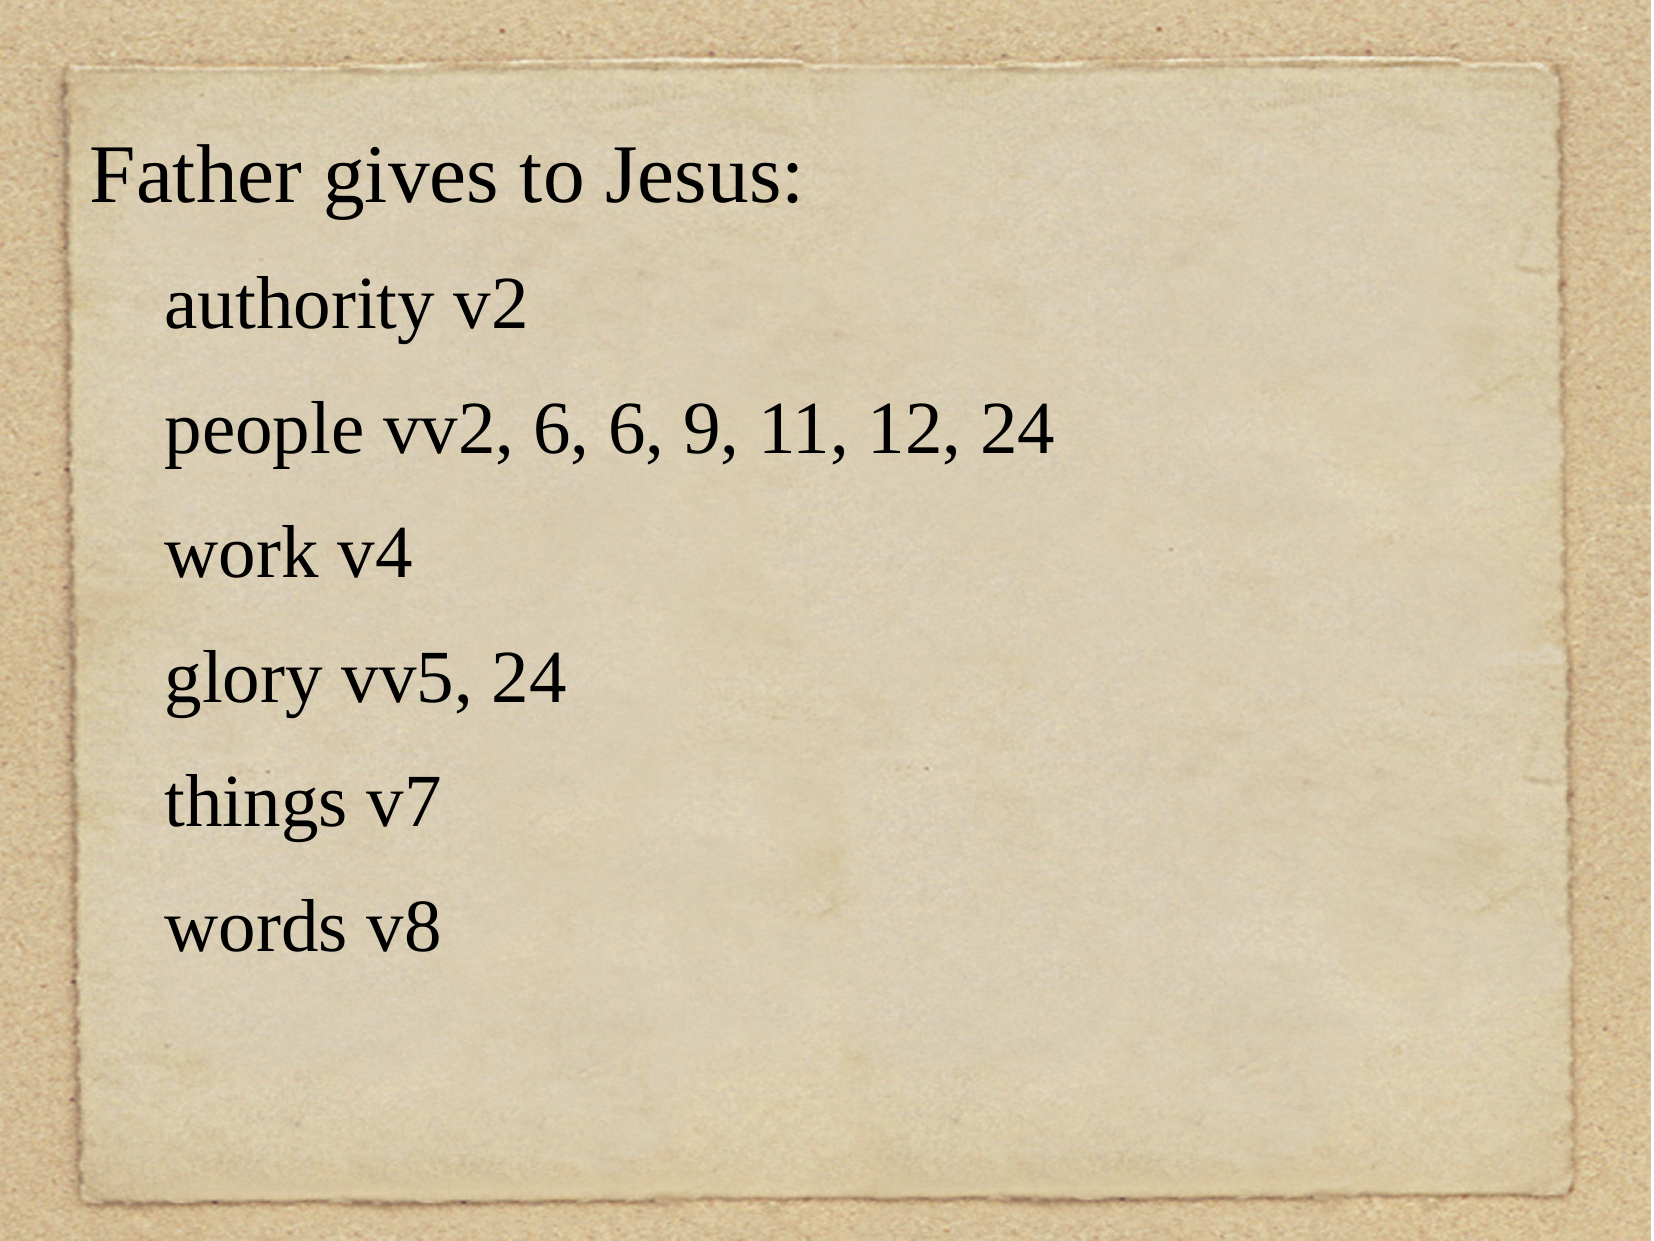

Father gives to Jesus:
	authority v2
	people vv2, 6, 6, 9, 11, 12, 24
	work v4
	glory vv5, 24
	things v7
	words v8